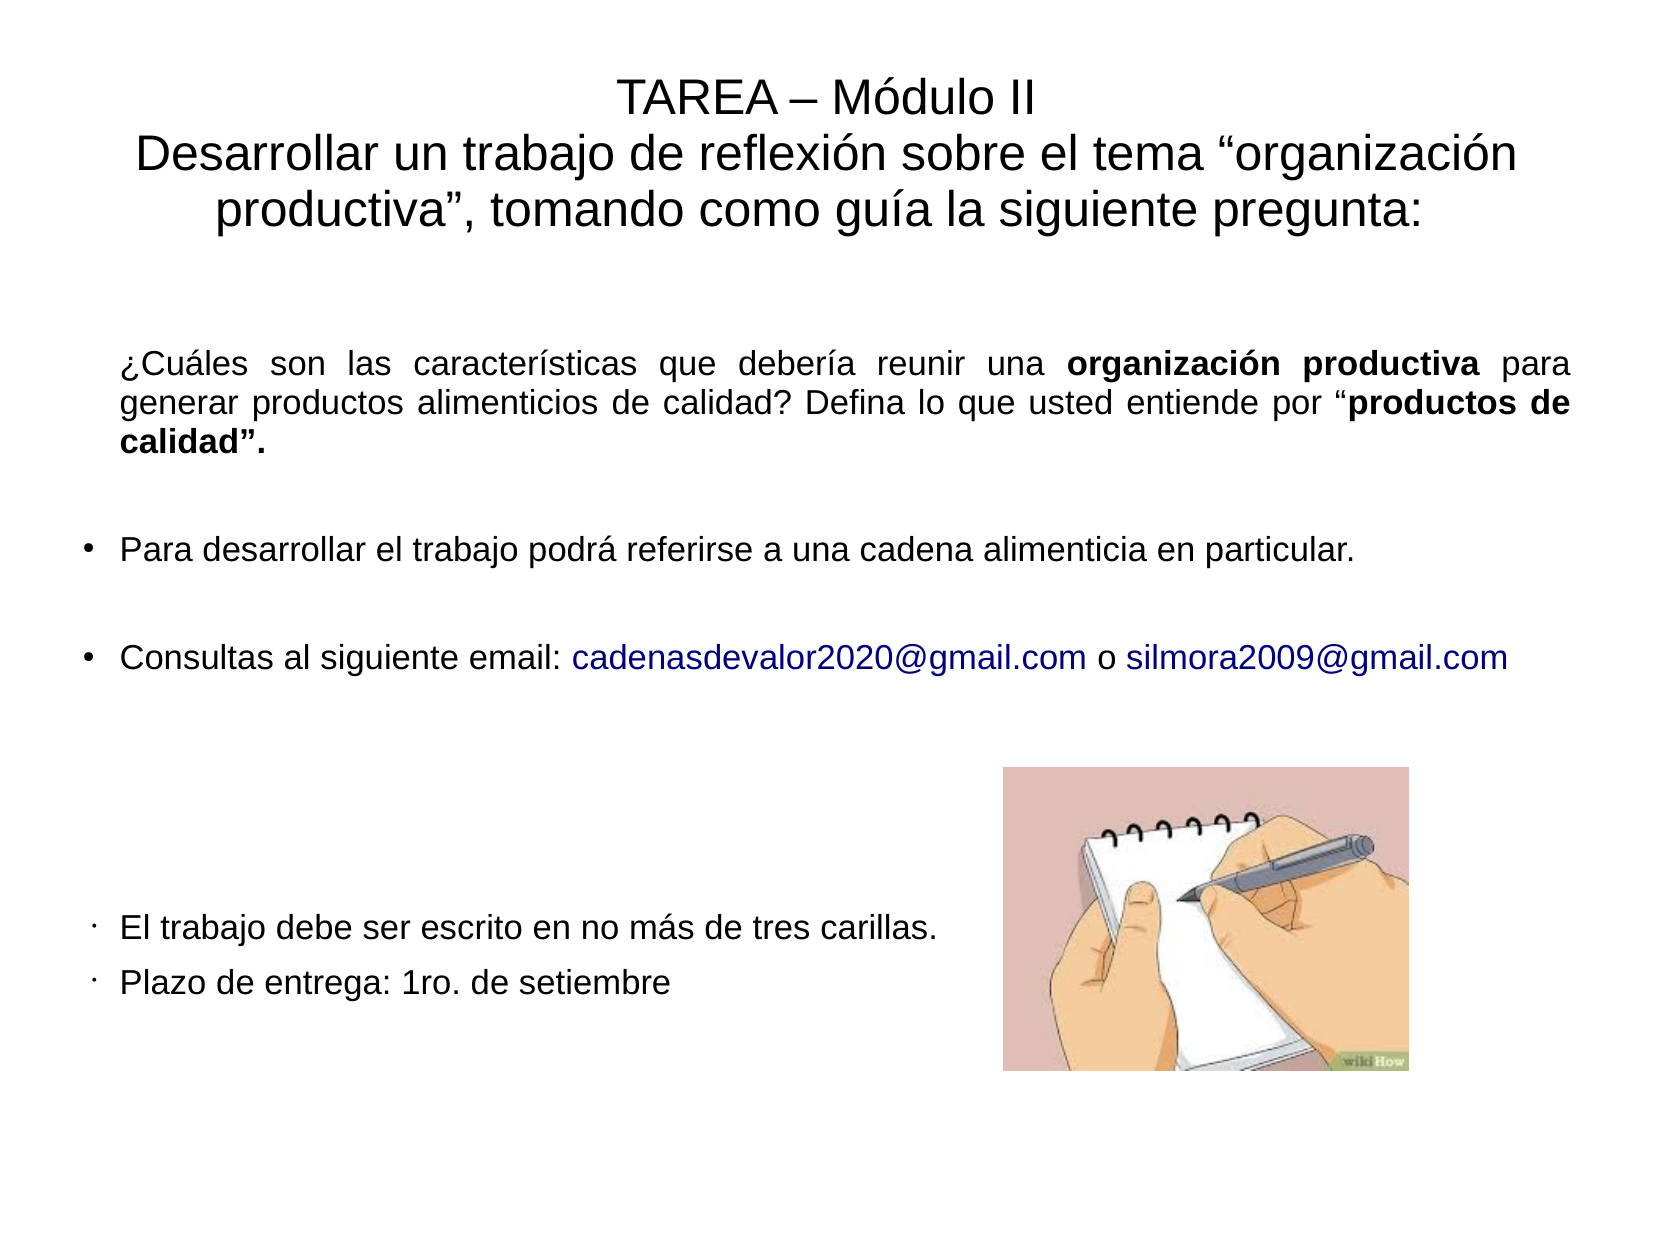

# TAREA – Módulo II Desarrollar un trabajo de reflexión sobre el tema “organización productiva”, tomando como guía la siguiente pregunta:
¿Cuáles son las características que debería reunir una organización productiva para generar productos alimenticios de calidad? Defina lo que usted entiende por “productos de calidad”.
Para desarrollar el trabajo podrá referirse a una cadena alimenticia en particular.
Consultas al siguiente email: cadenasdevalor2020@gmail.com o silmora2009@gmail.com
El trabajo debe ser escrito en no más de tres carillas.
Plazo de entrega: 1ro. de setiembre